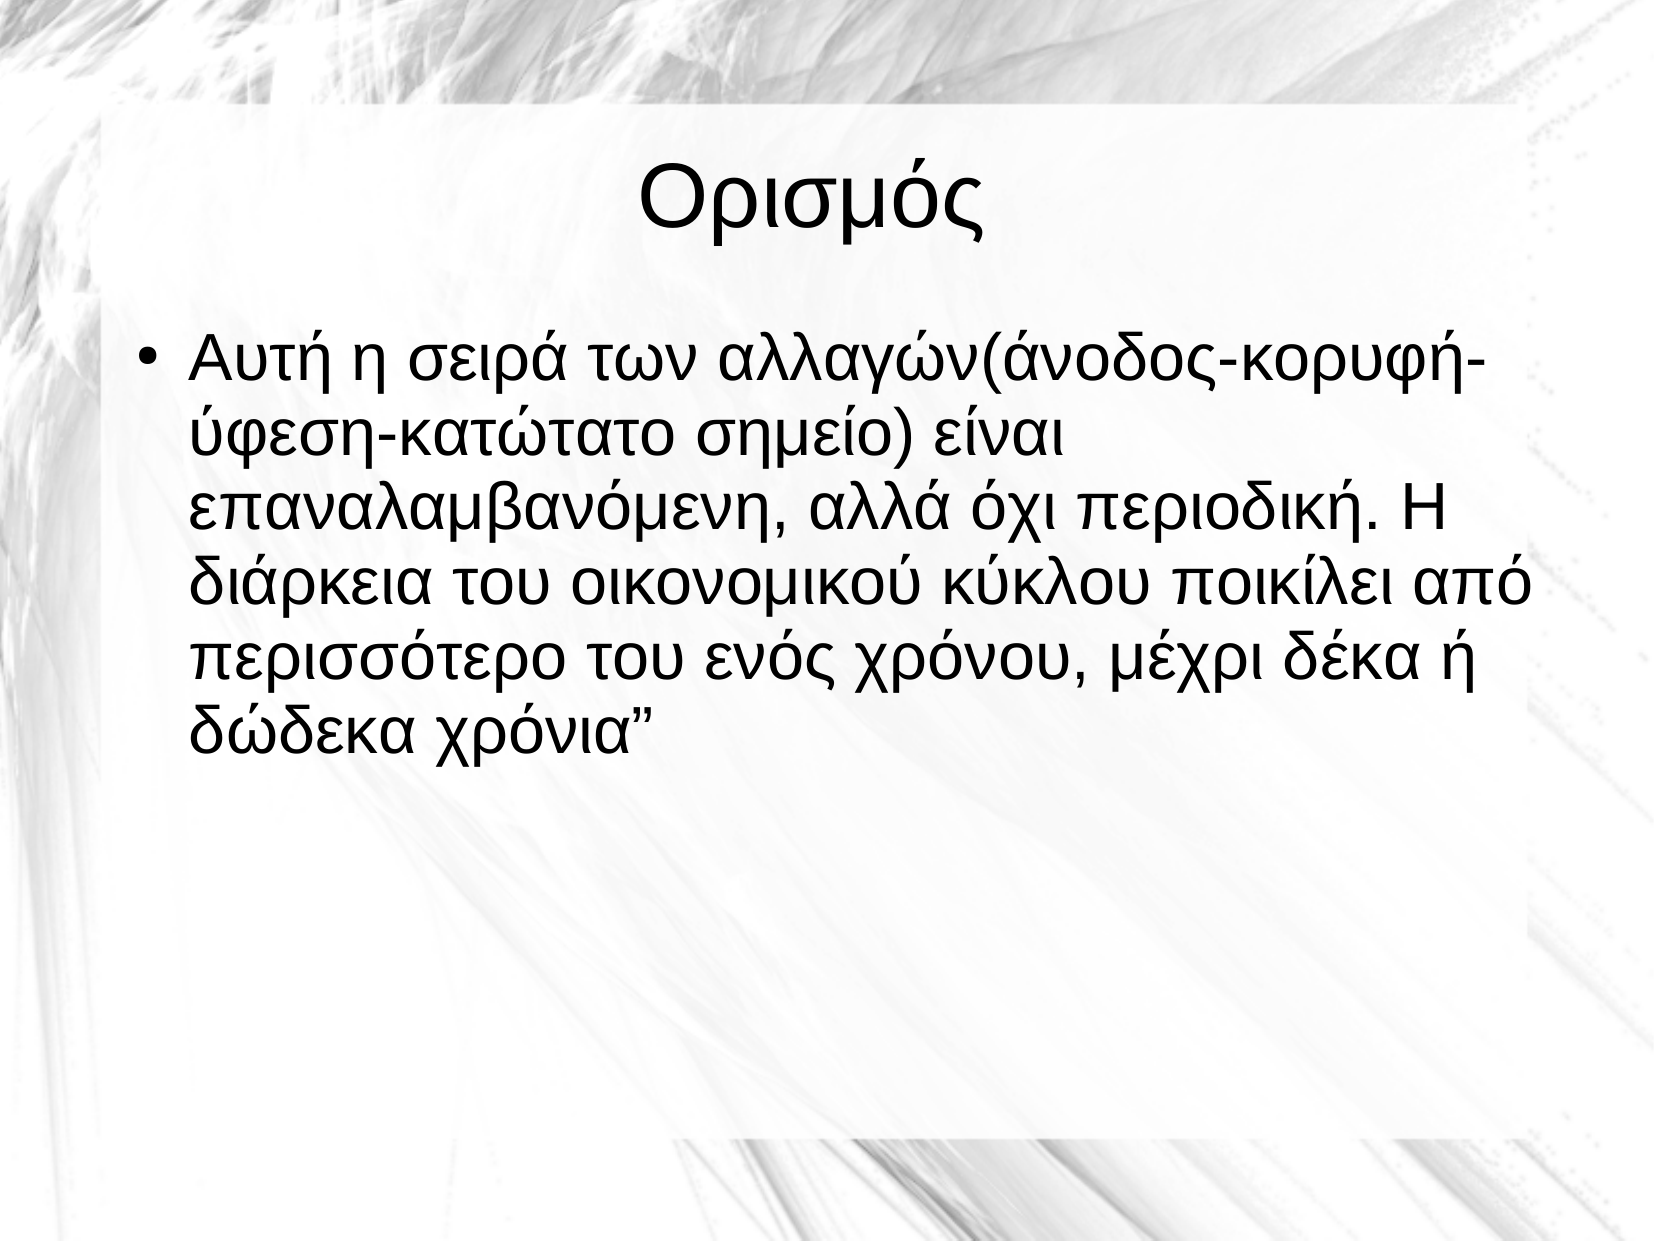

# Ορισμός
Αυτή η σειρά των αλλαγών(άνοδος-κορυφή-ύφεση-κατώτατο σημείο) είναι επαναλαμβανόμενη, αλλά όχι περιοδική. Η διάρκεια του οικονομικού κύκλου ποικίλει από περισσότερο του ενός χρόνου, μέχρι δέκα ή δώδεκα χρόνια”